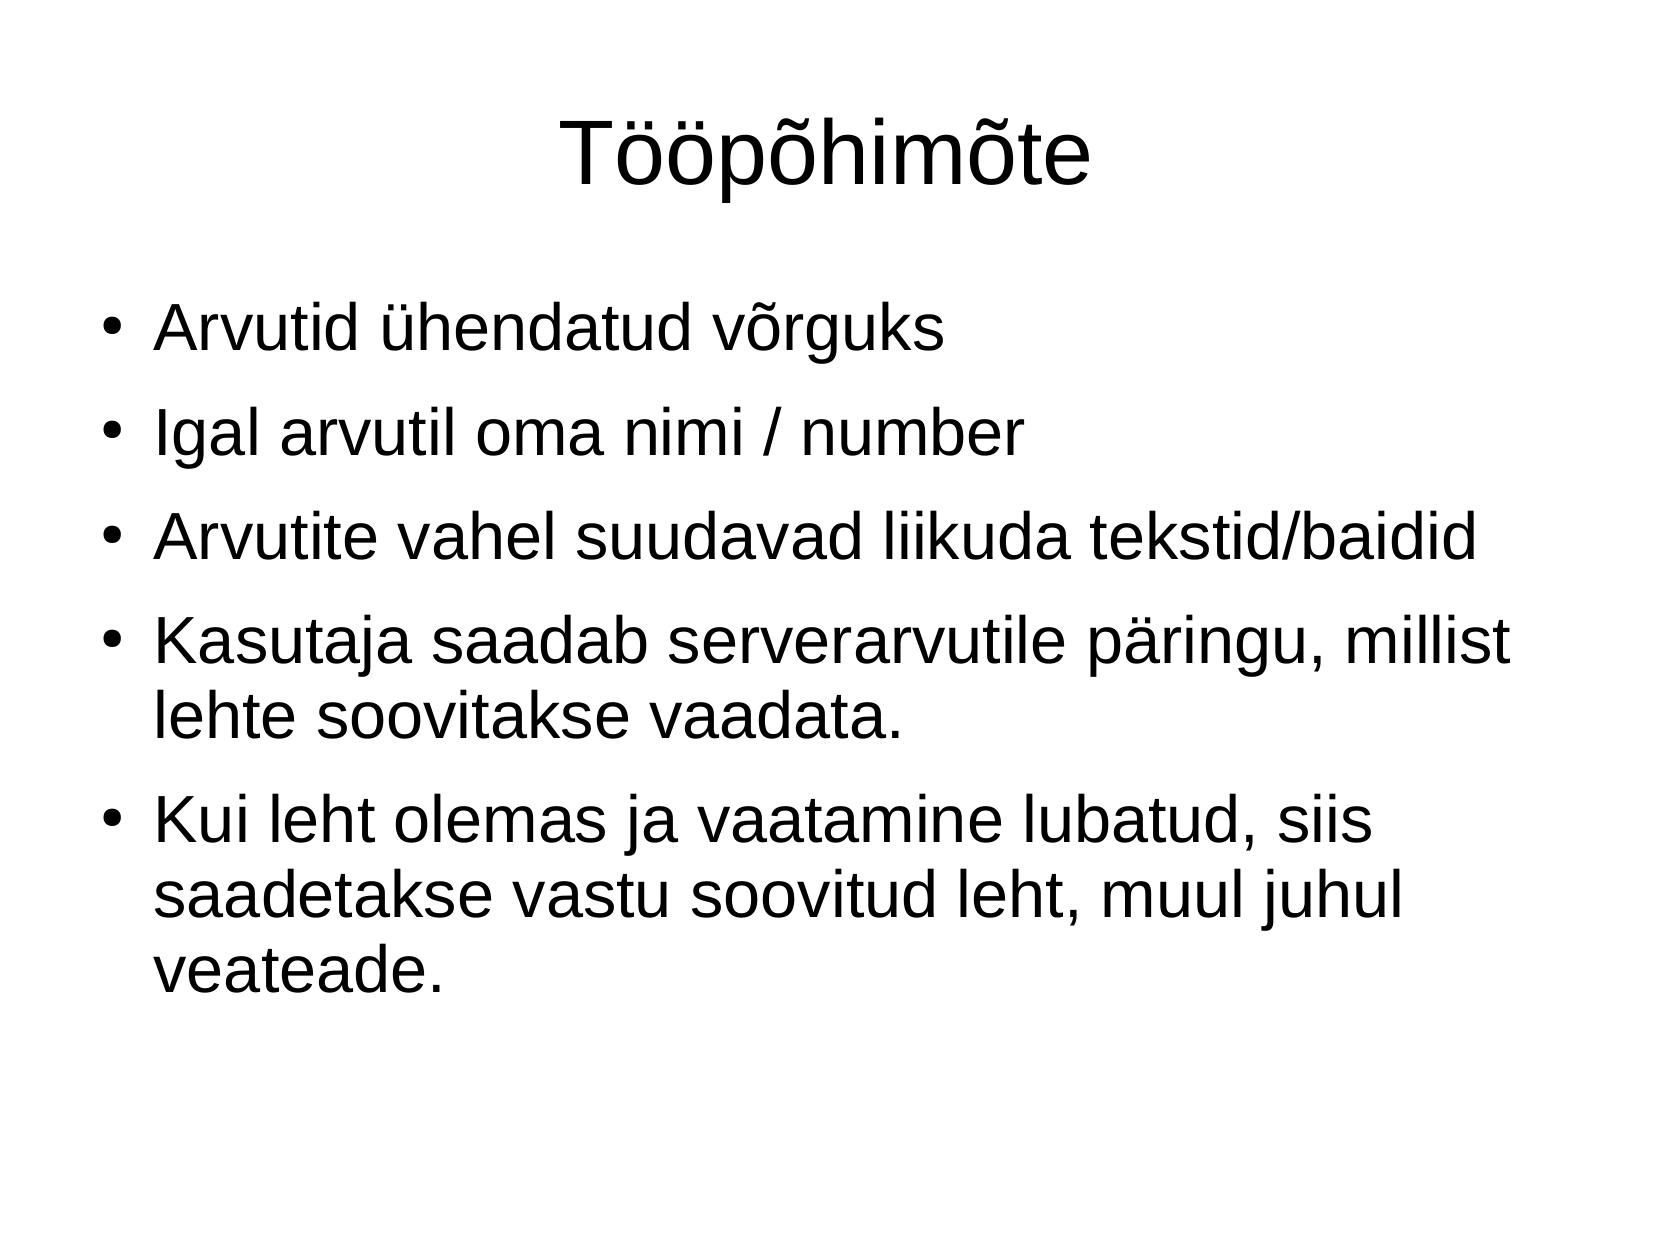

# Tööpõhimõte
Arvutid ühendatud võrguks
Igal arvutil oma nimi / number
Arvutite vahel suudavad liikuda tekstid/baidid
Kasutaja saadab serverarvutile päringu, millist lehte soovitakse vaadata.
Kui leht olemas ja vaatamine lubatud, siis saadetakse vastu soovitud leht, muul juhul veateade.